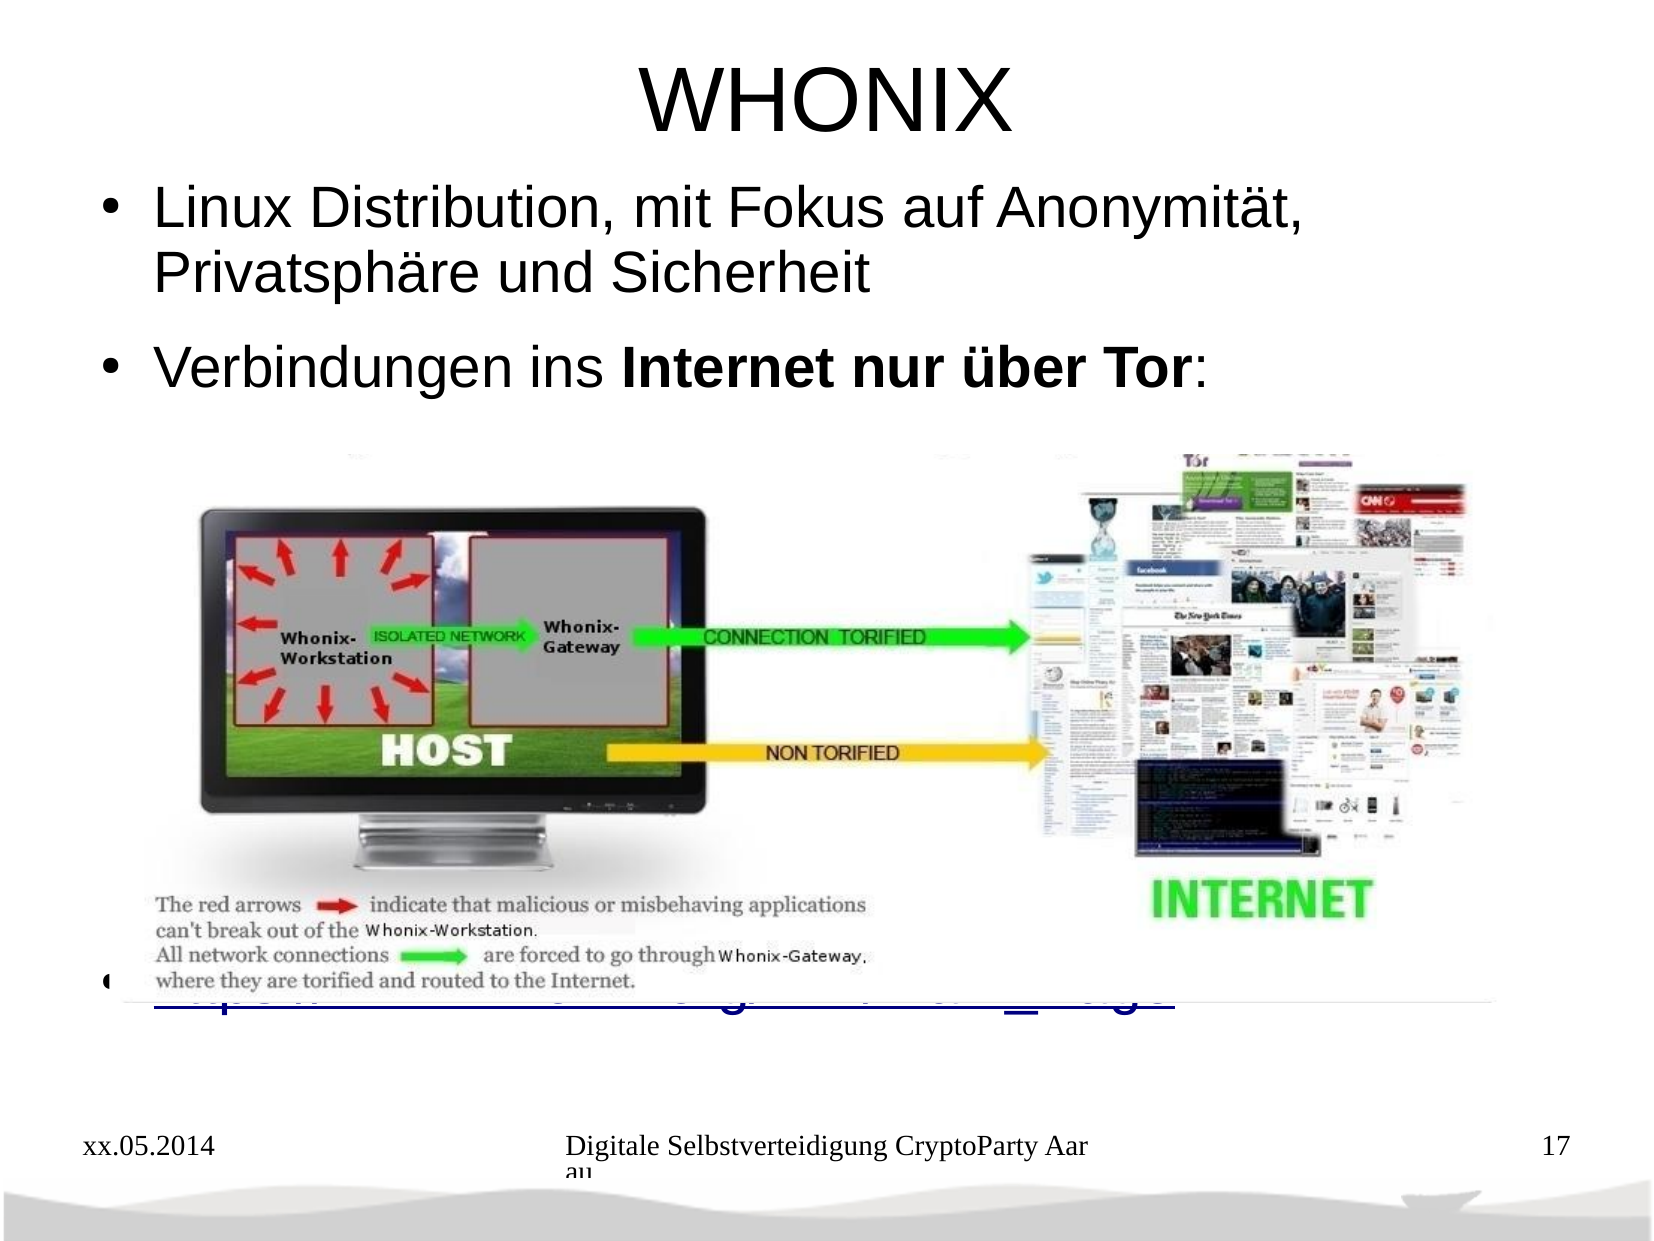

# WHONIX
Linux Distribution, mit Fokus auf Anonymität, Privatsphäre und Sicherheit
Verbindungen ins Internet nur über Tor:
https://www.whonix.org/wiki/Main_Page
xx.05.2014
Digitale Selbstverteidigung CryptoParty Aarau
17